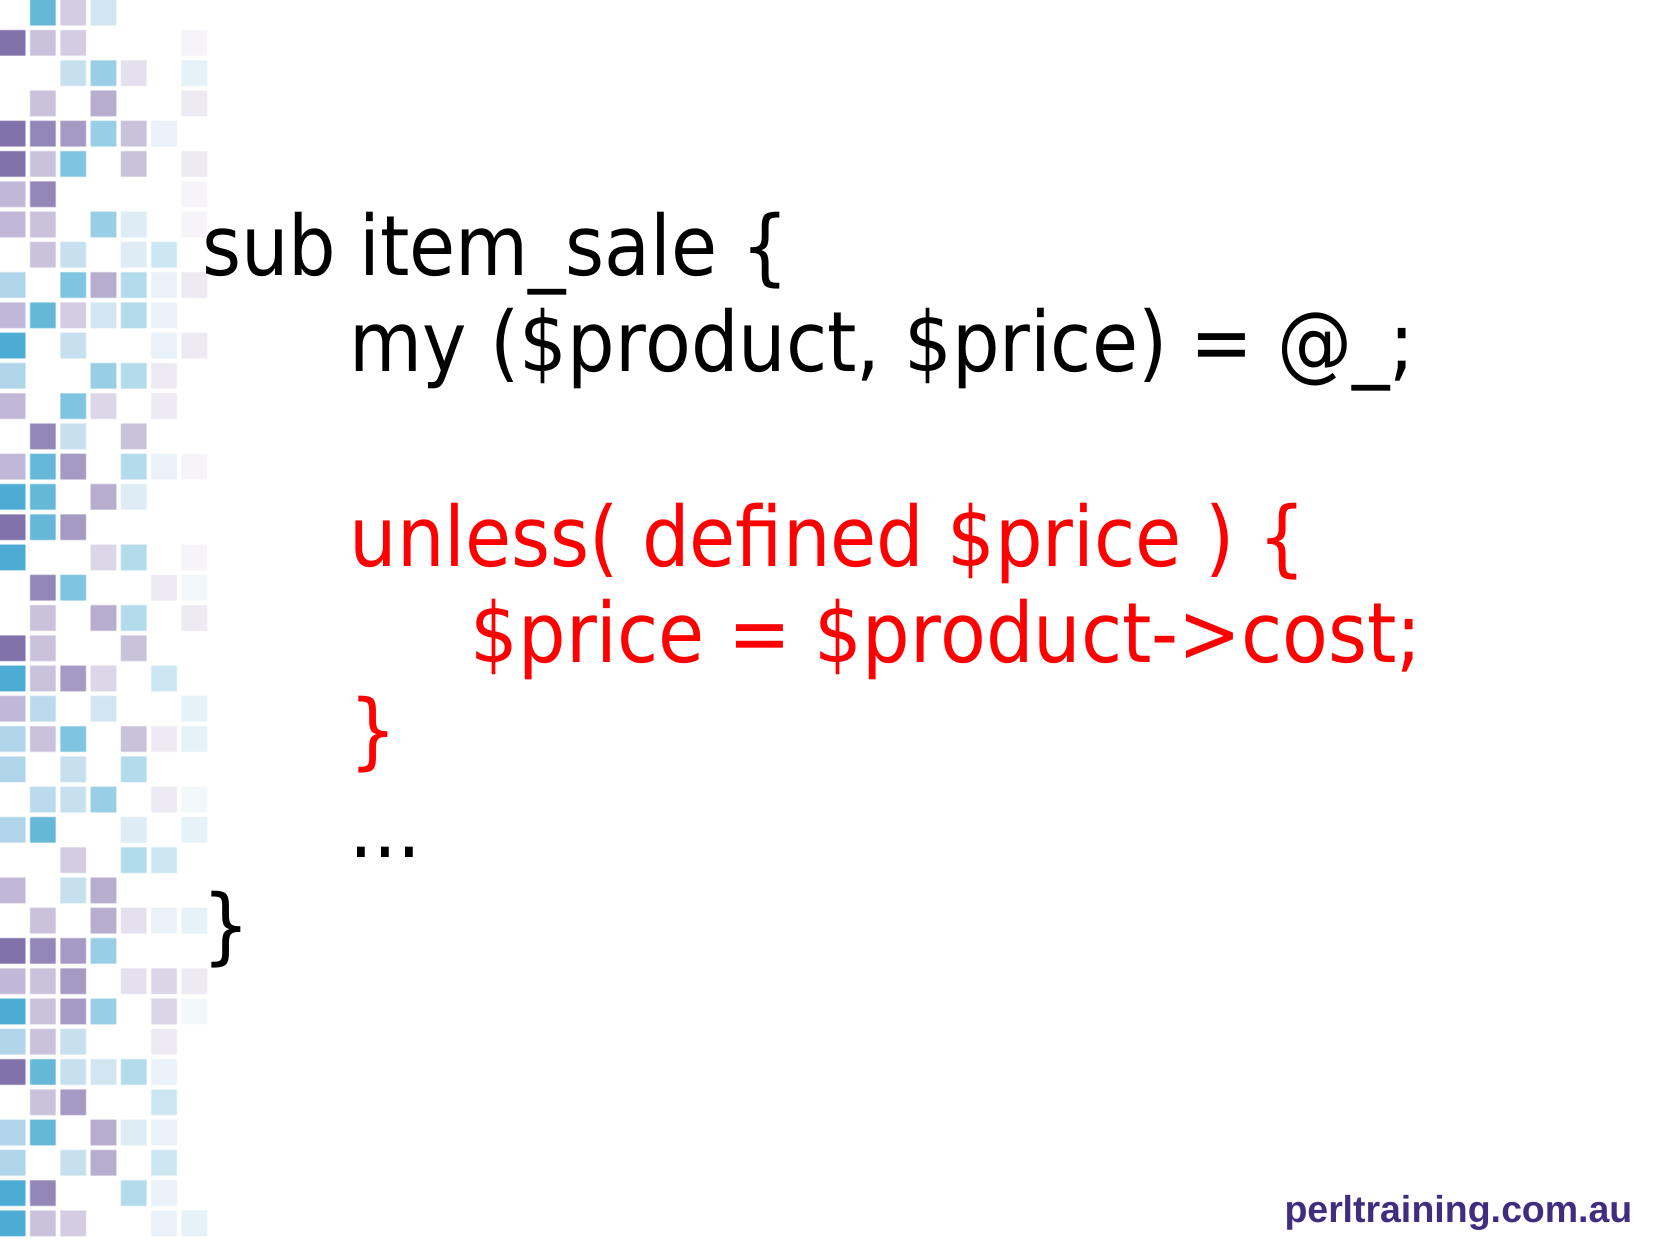

# sub item_sale { my ($product, $price) = @_; unless( defined $price ) { $price = $product->cost; } ... }